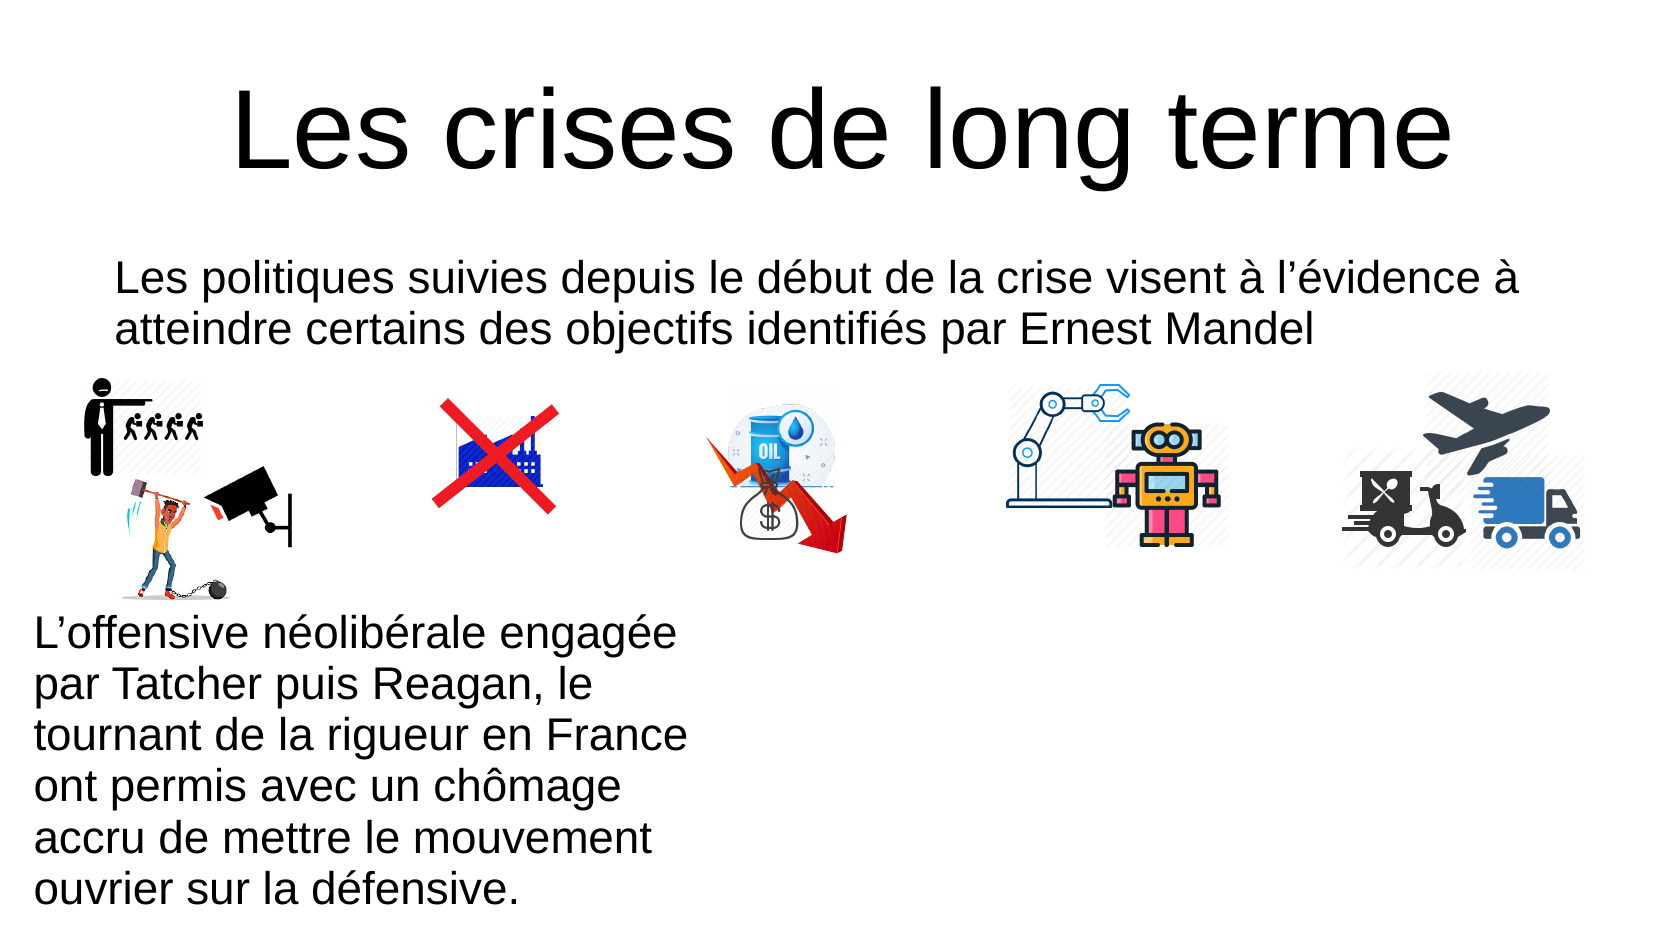

# Les crises de long terme
Les politiques suivies depuis le début de la crise visent à l’évidence à atteindre certains des objectifs identifiés par Ernest Mandel
L’offensive néolibérale engagée par Tatcher puis Reagan, le tournant de la rigueur en France ont permis avec un chômage accru de mettre le mouvement ouvrier sur la défensive.